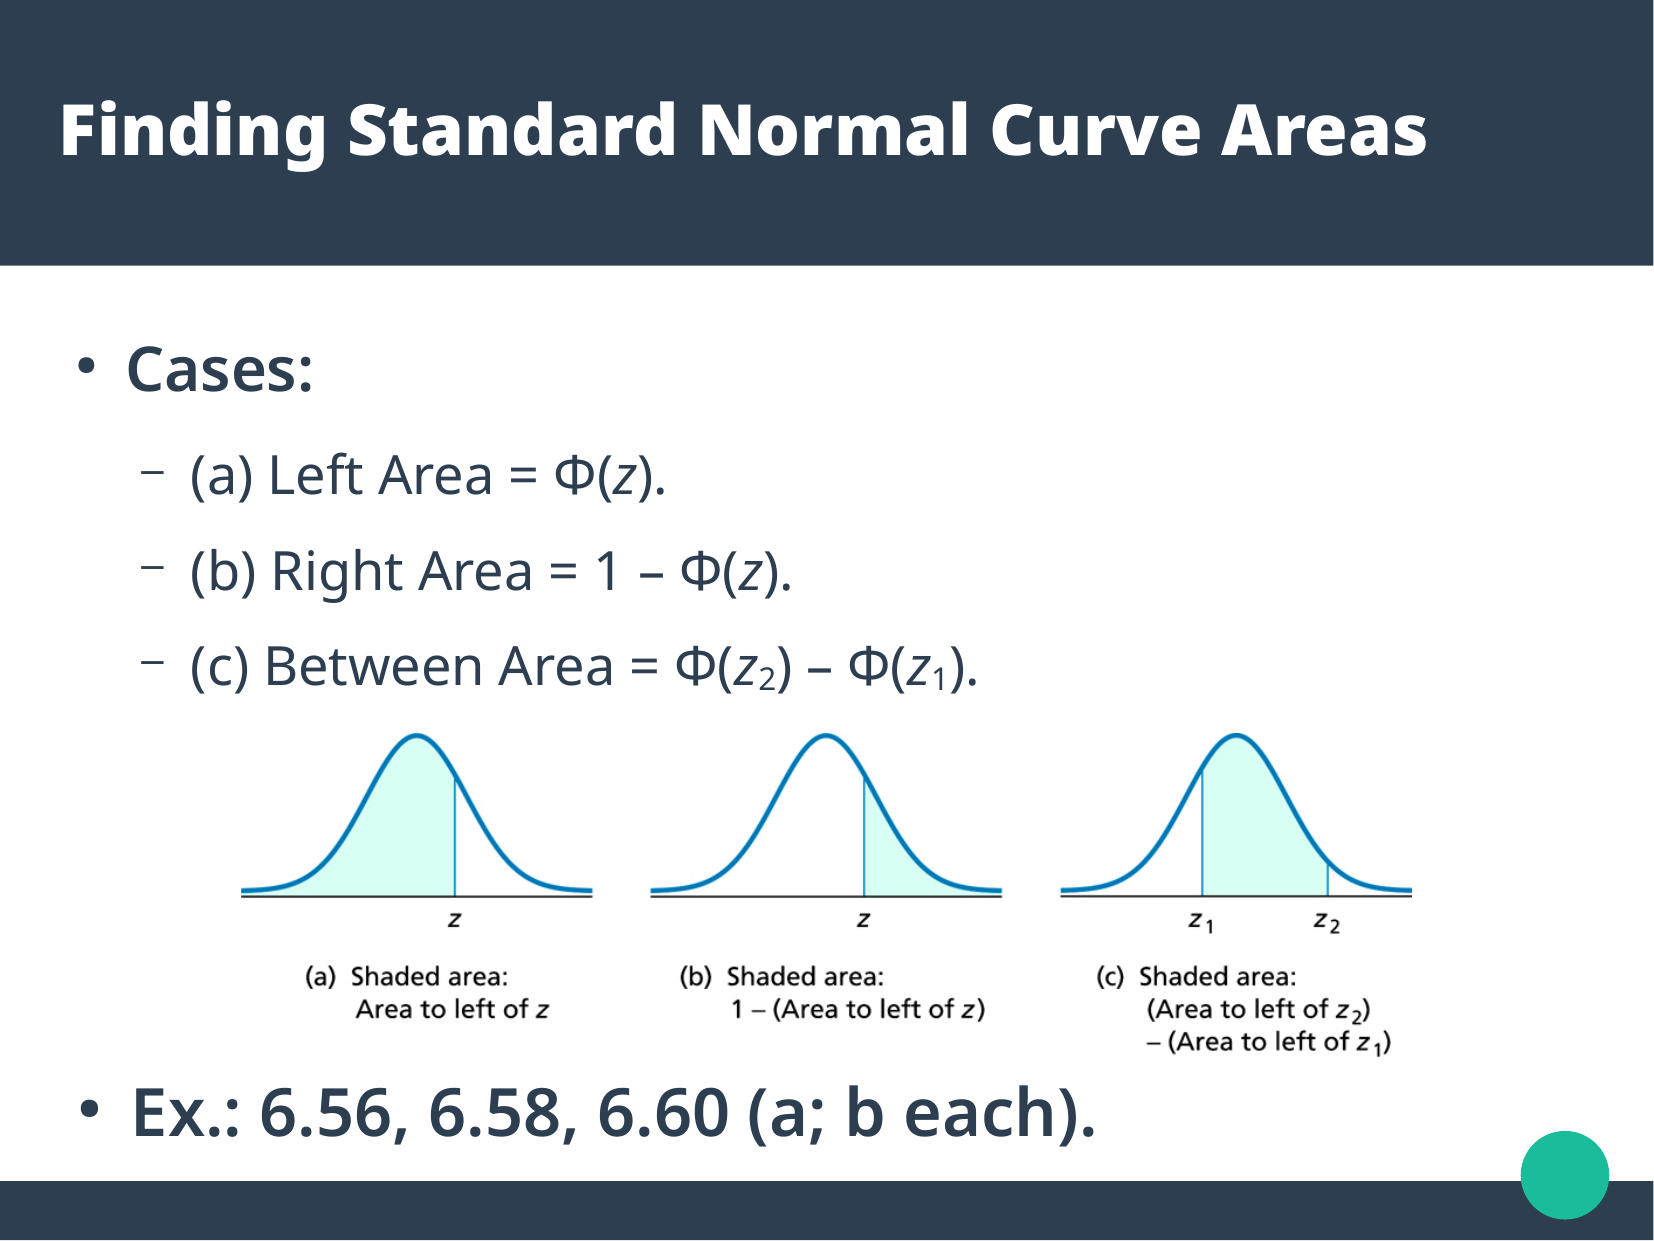

# Finding Standard Normal Curve Areas
Cases:
(a) Left Area = Φ(z).
(b) Right Area = 1 – Φ(z).
(c) Between Area = Φ(z2) – Φ(z1).
Ex.: 6.56, 6.58, 6.60 (a; b each).